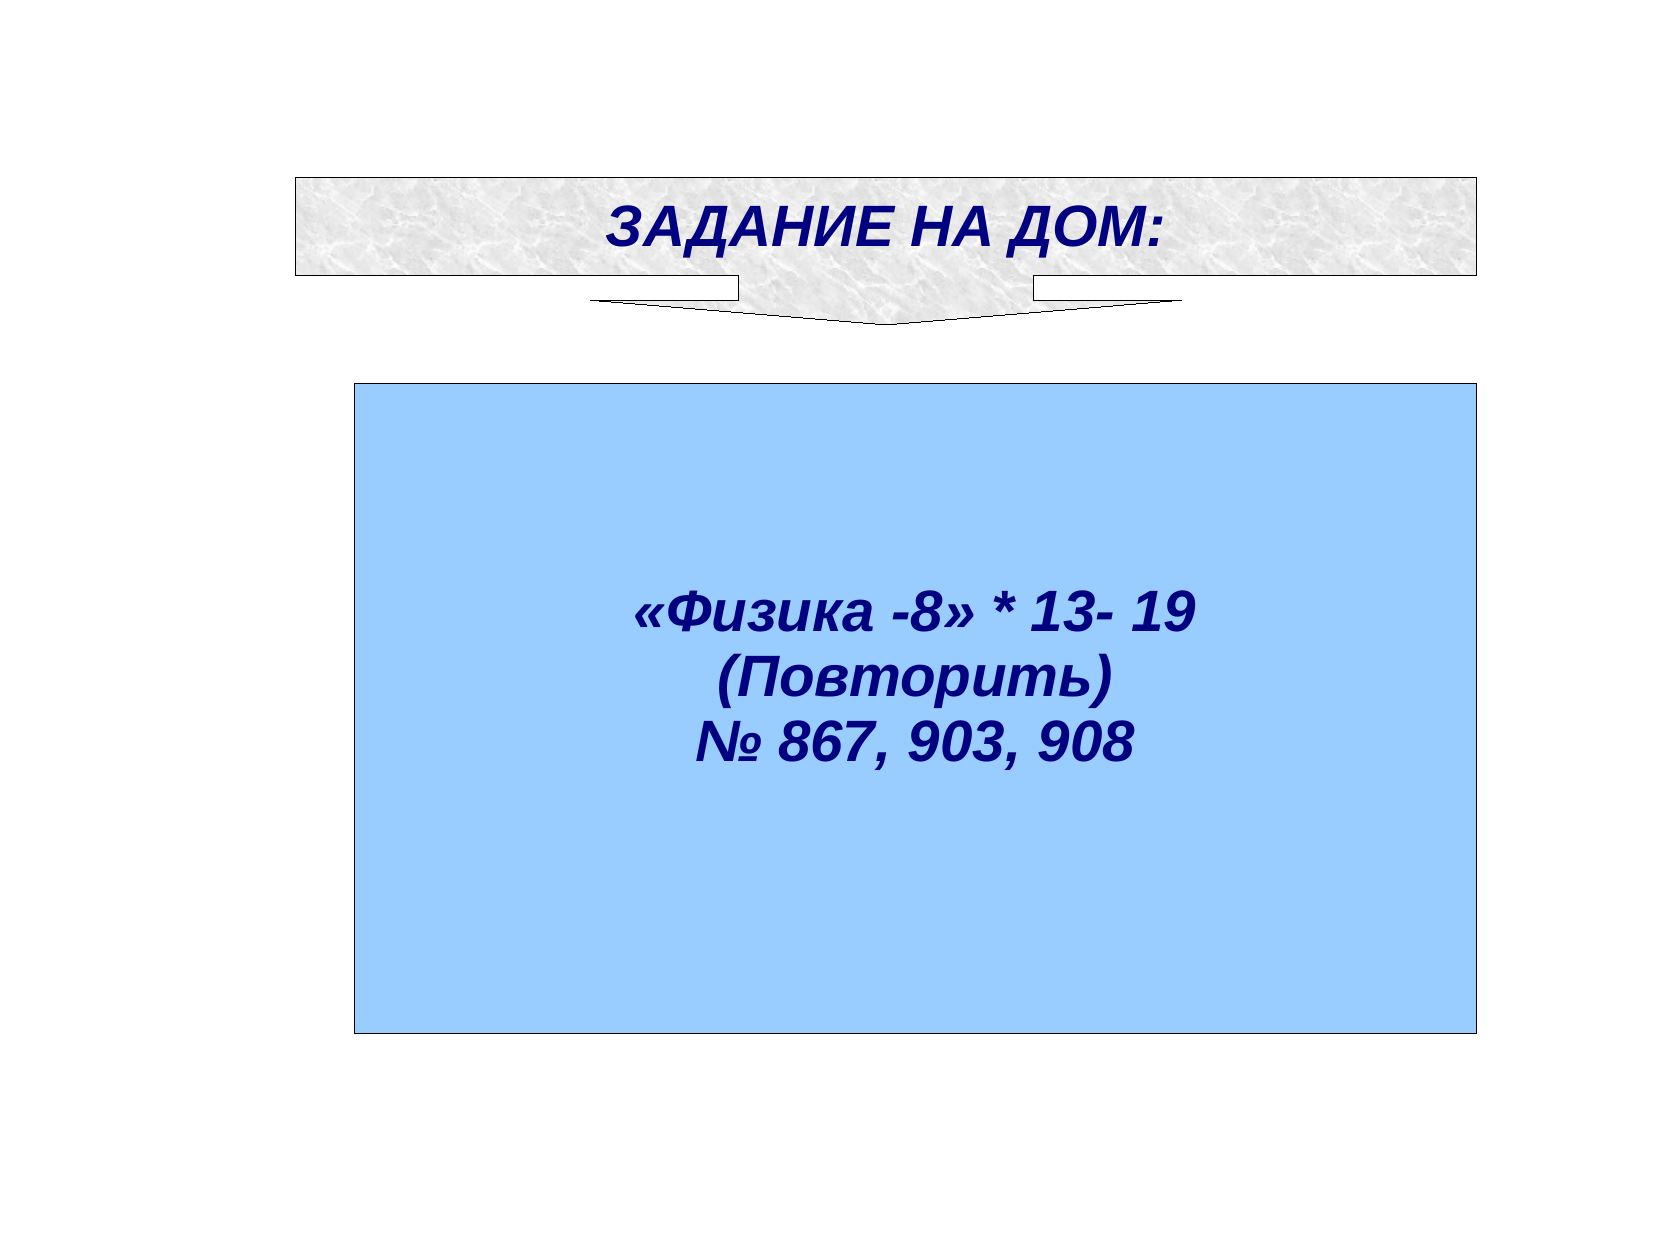

ЗАДАНИЕ НА ДОМ:
«Физика -8» * 13- 19
(Повторить)
№ 867, 903, 908